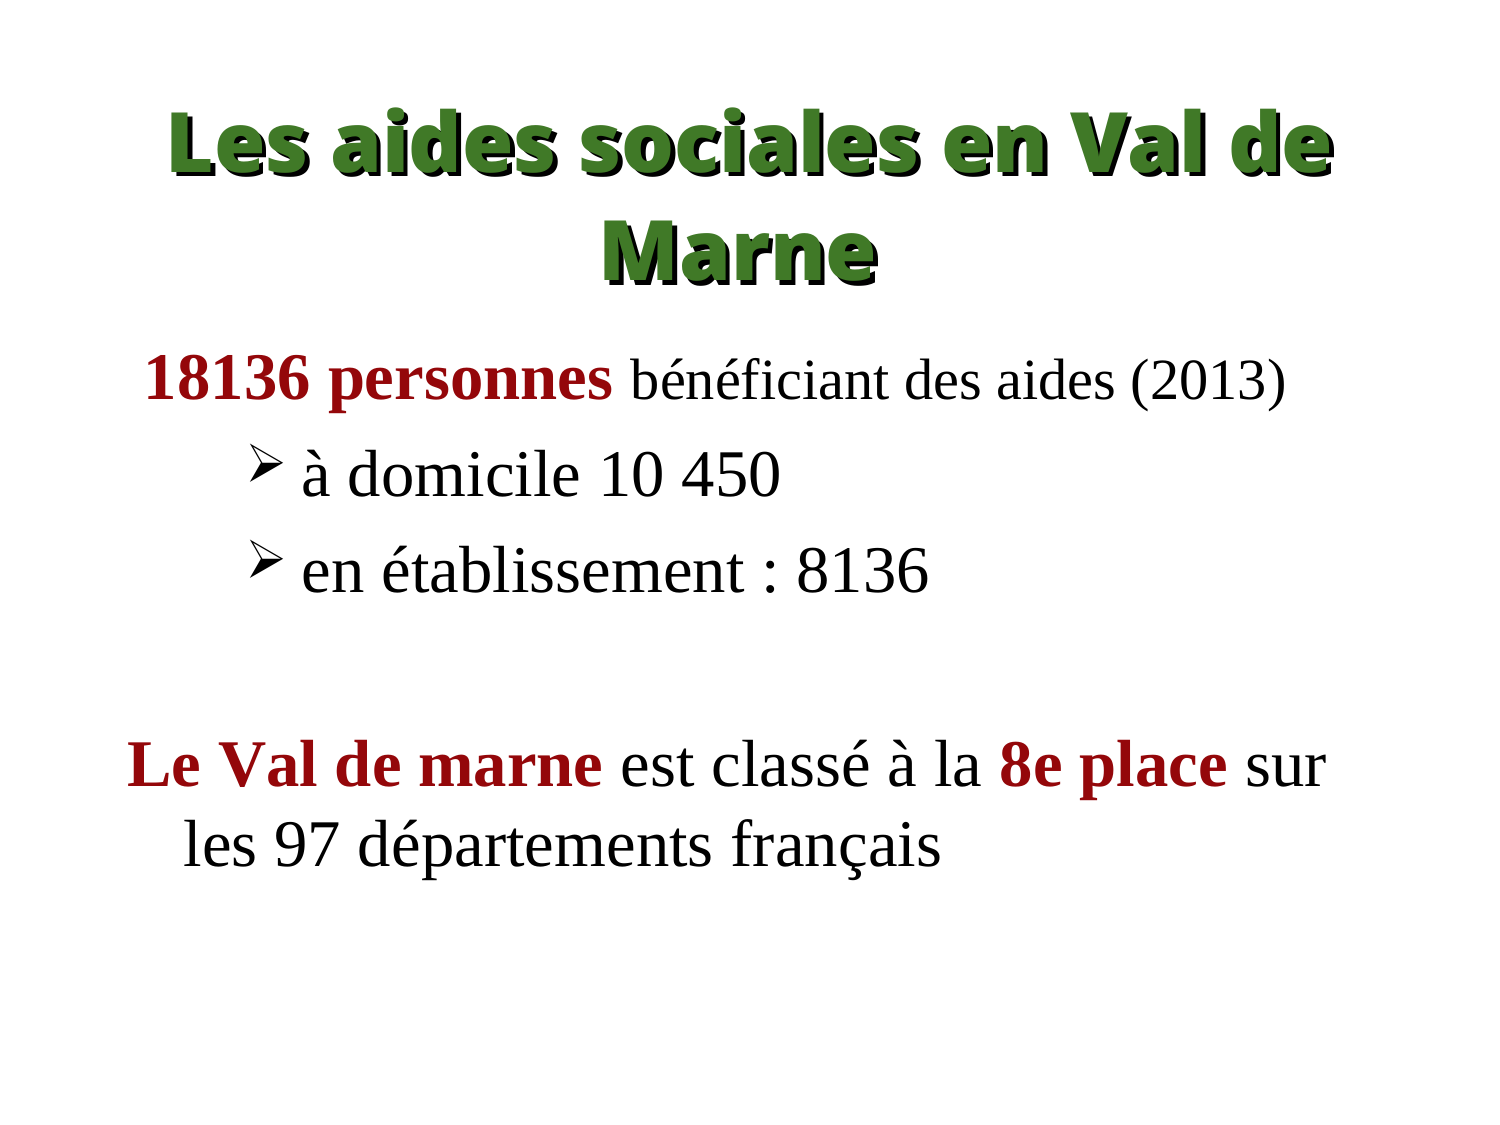

# Les aides sociales en Val de Marne
 18136 personnes bénéficiant des aides (2013)
à domicile 10 450
en établissement : 8136
Le Val de marne est classé à la 8e place sur les 97 départements français